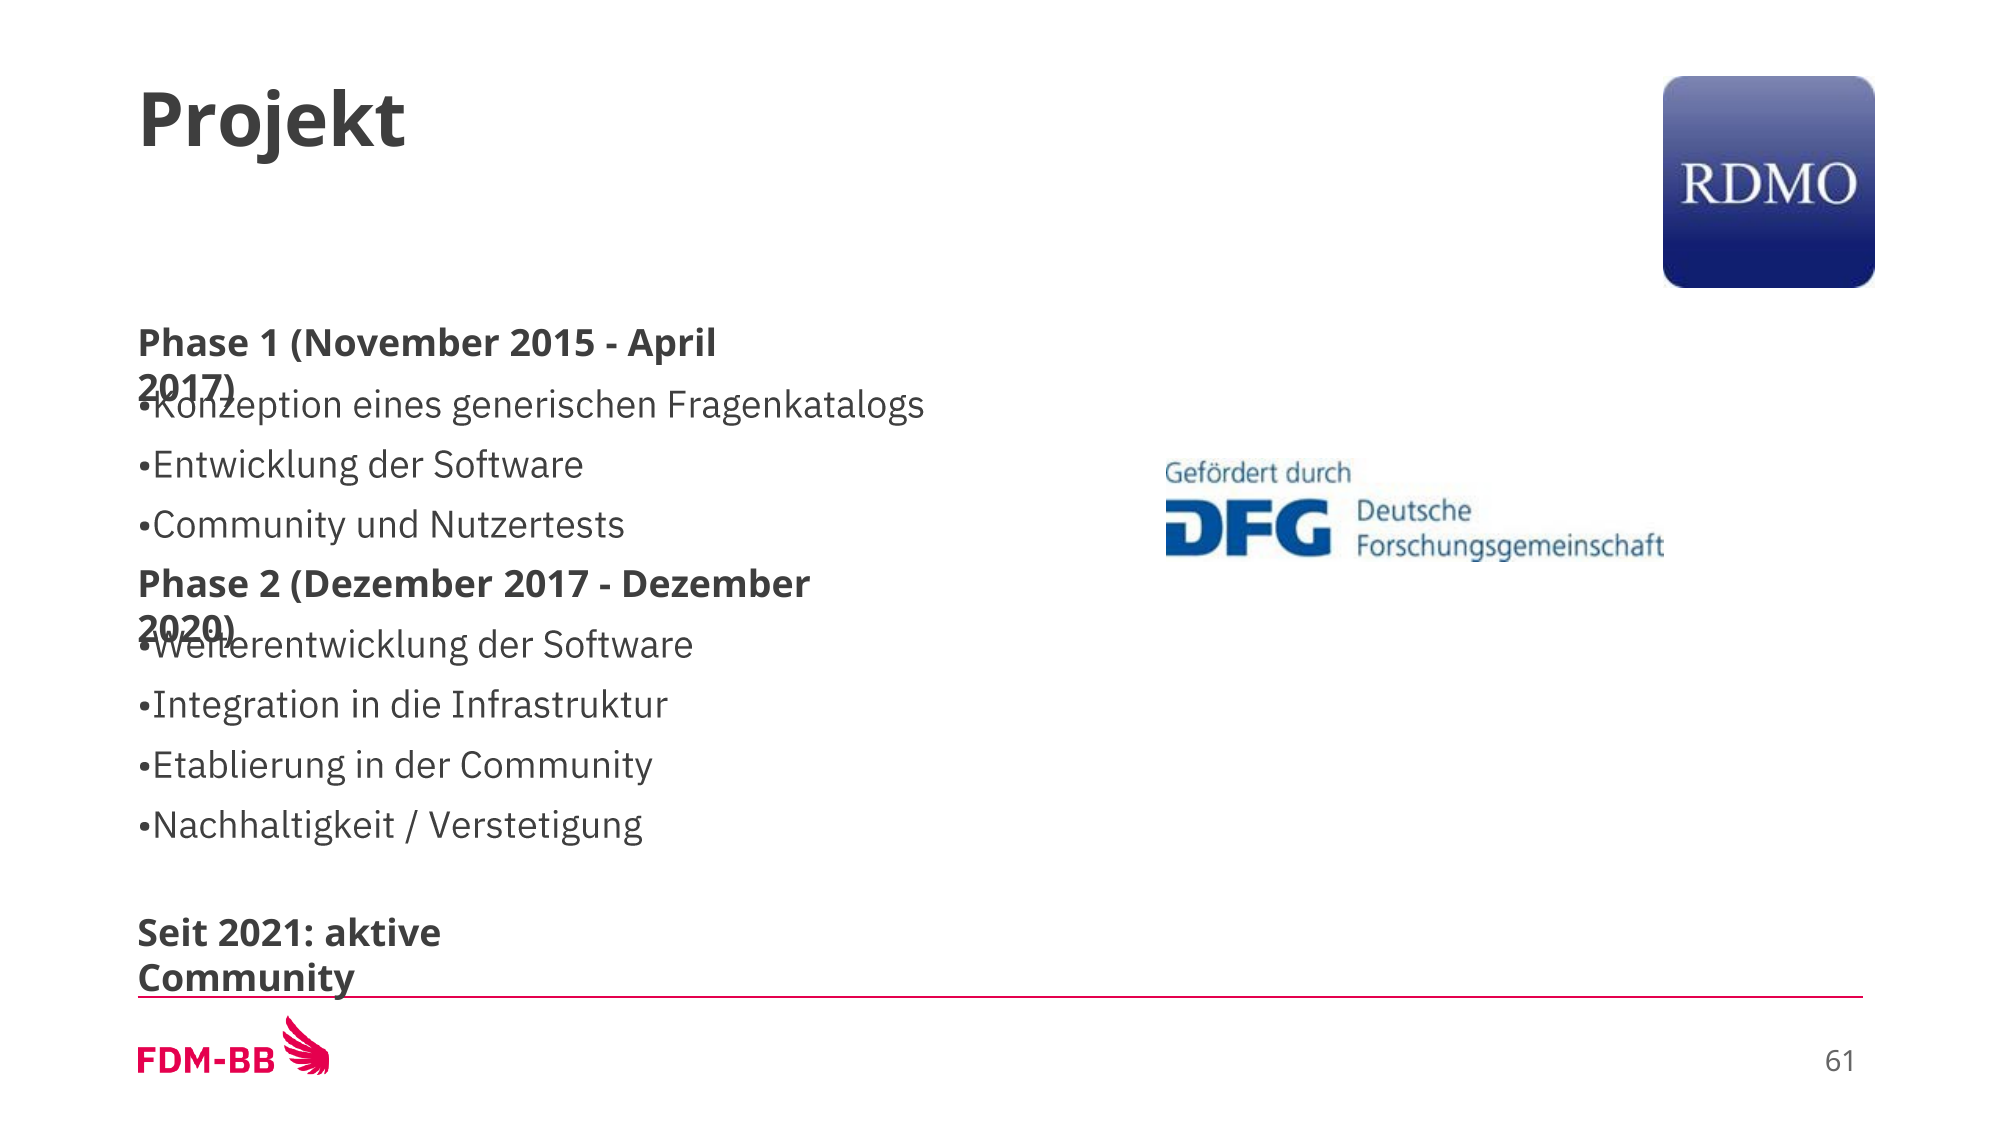

# Projekt
Phase 1 (November 2015 - April 2017)
Phase 2 (Dezember 2017 - Dezember 2020)
Seit 2021: aktive Community
61